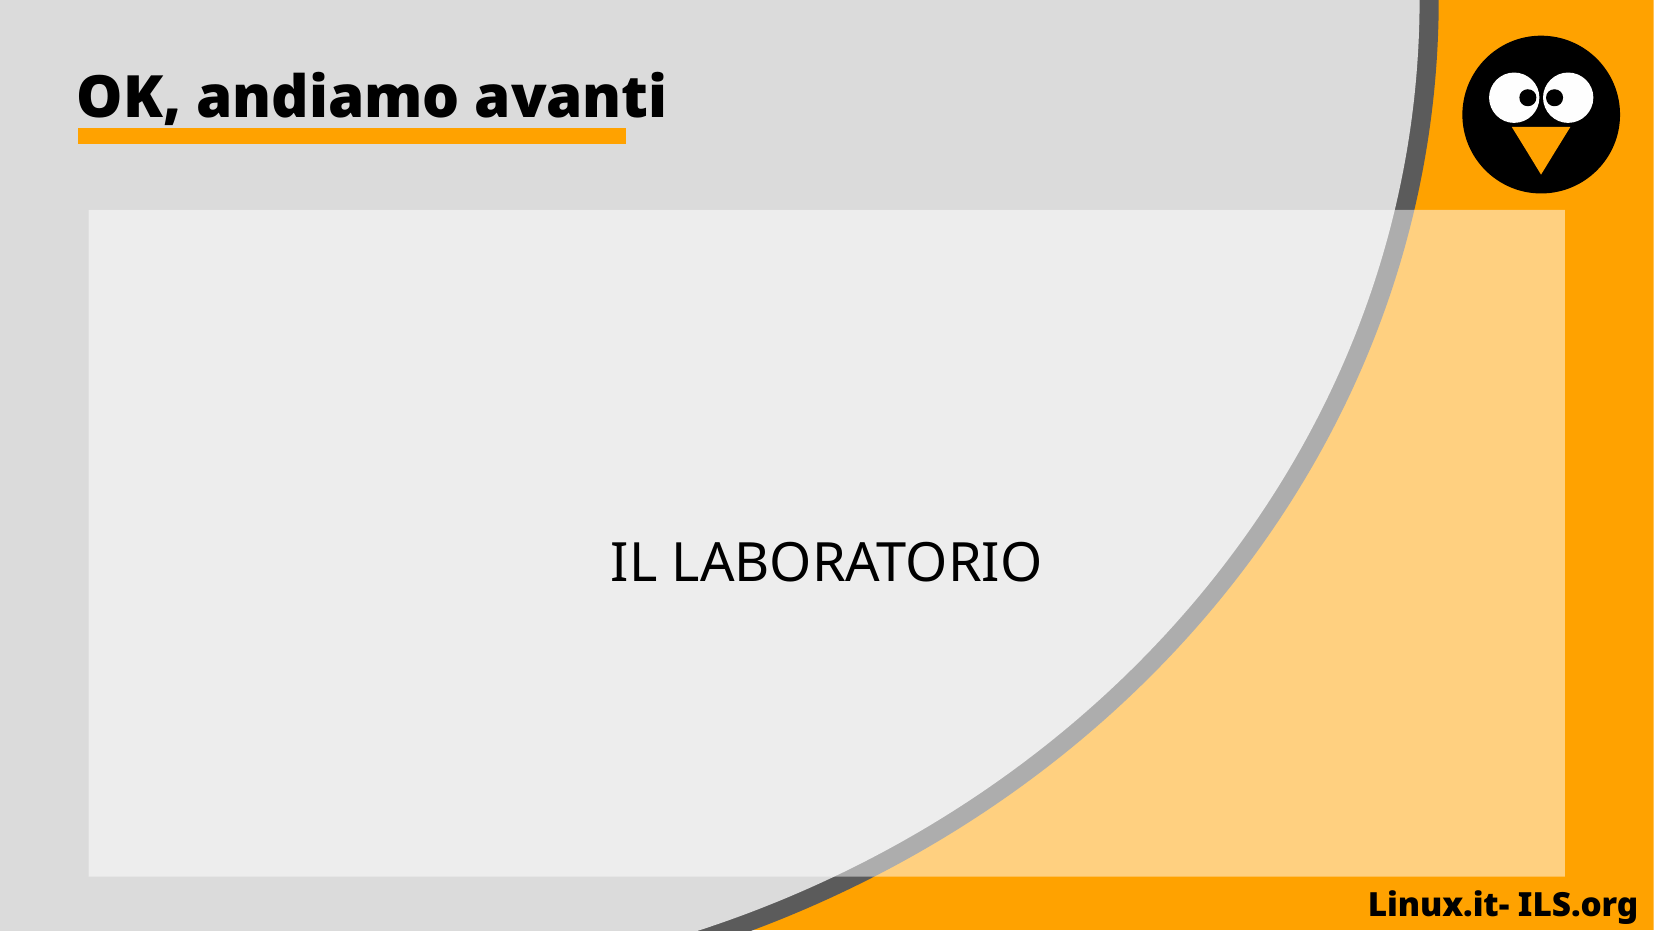

OK, andiamo avanti
# IL LABORATORIO
Linux.it- ILS.org